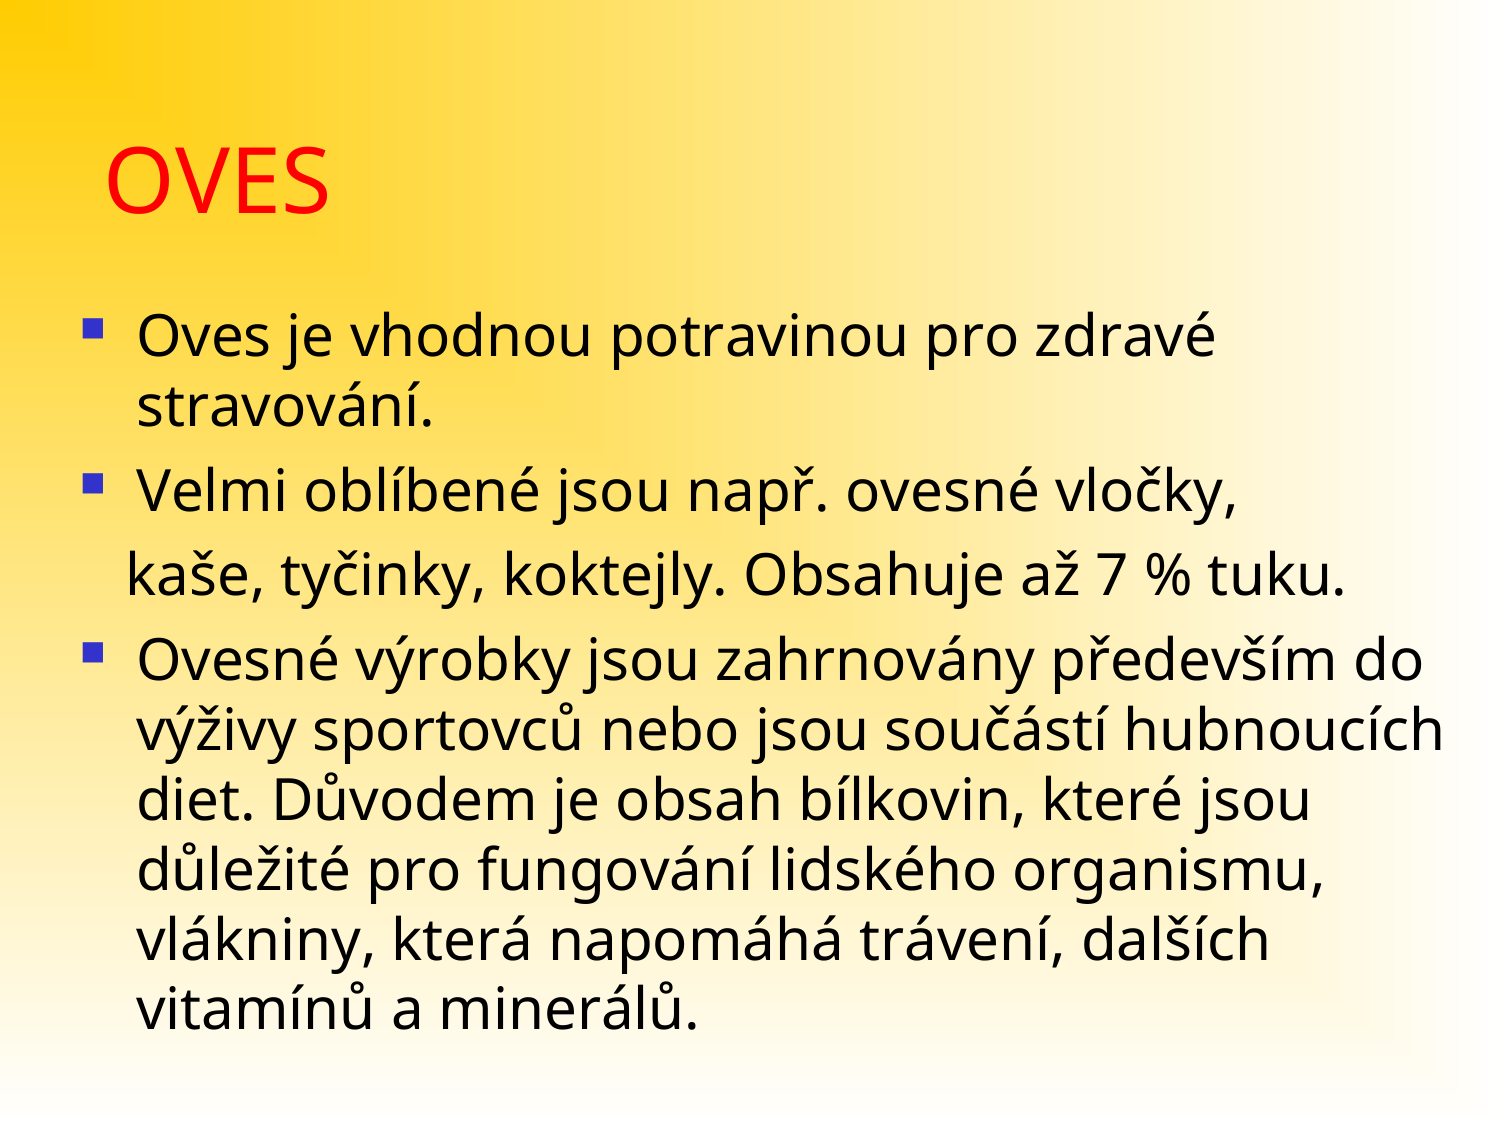

# OVES
Oves je vhodnou potravinou pro zdravé stravování.
Velmi oblíbené jsou např. ovesné vločky,
 kaše, tyčinky, koktejly. Obsahuje až 7 % tuku.
Ovesné výrobky jsou zahrnovány především do výživy sportovců nebo jsou součástí hubnoucích diet. Důvodem je obsah bílkovin, které jsou důležité pro fungování lidského organismu, vlákniny, která napomáhá trávení, dalších vitamínů a minerálů.